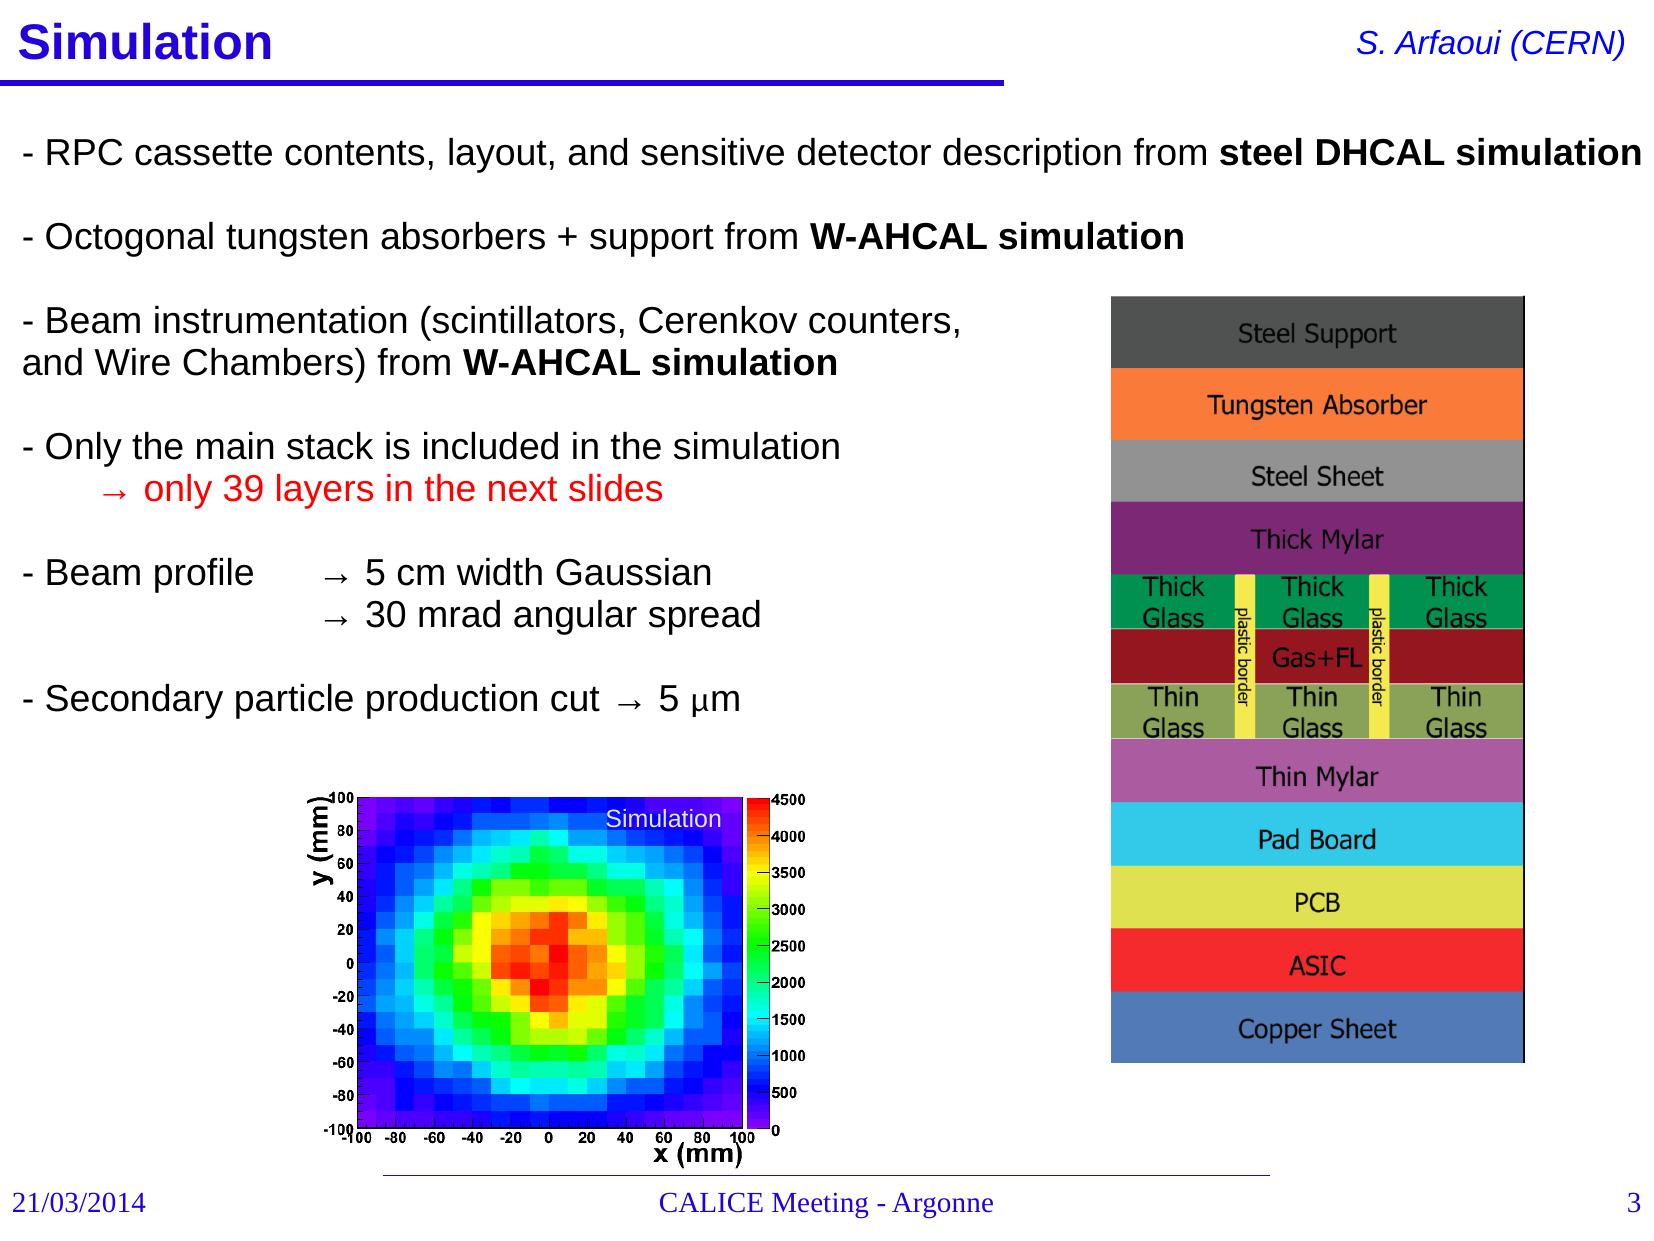

# Simulation
S. Arfaoui (CERN)
- RPC cassette contents, layout, and sensitive detector description from steel DHCAL simulation
- Octogonal tungsten absorbers + support from W-AHCAL simulation
- Beam instrumentation (scintillators, Cerenkov counters,
and Wire Chambers) from W-AHCAL simulation
- Only the main stack is included in the simulation
	→ only 39 layers in the next slides
- Beam profile 	→ 5 cm width Gaussian
				→ 30 mrad angular spread
- Secondary particle production cut → 5 m
Simulation
21/03/2014
CALICE Meeting - Argonne
3